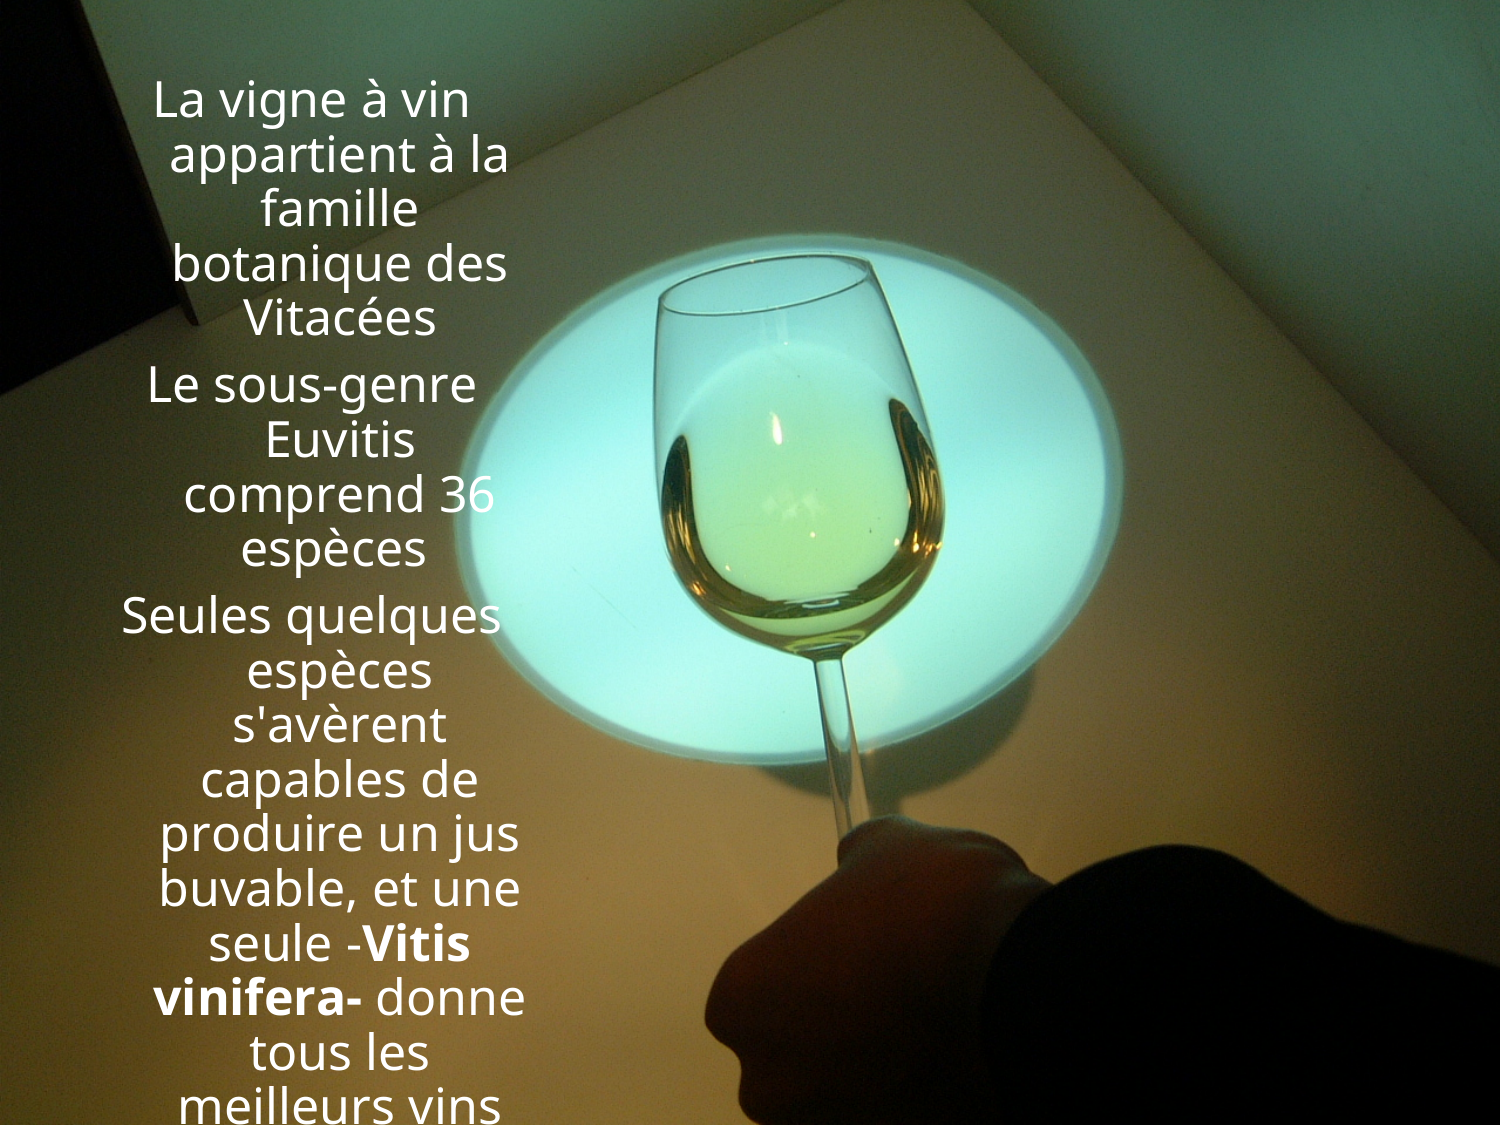

# La vigne à vin appartient à la famille botanique des Vitacées
Le sous-genre Euvitis comprend 36 espèces
Seules quelques espèces s'avèrent capables de produire un jus buvable, et une seule -Vitis vinifera- donne tous les meilleurs vins du monde.